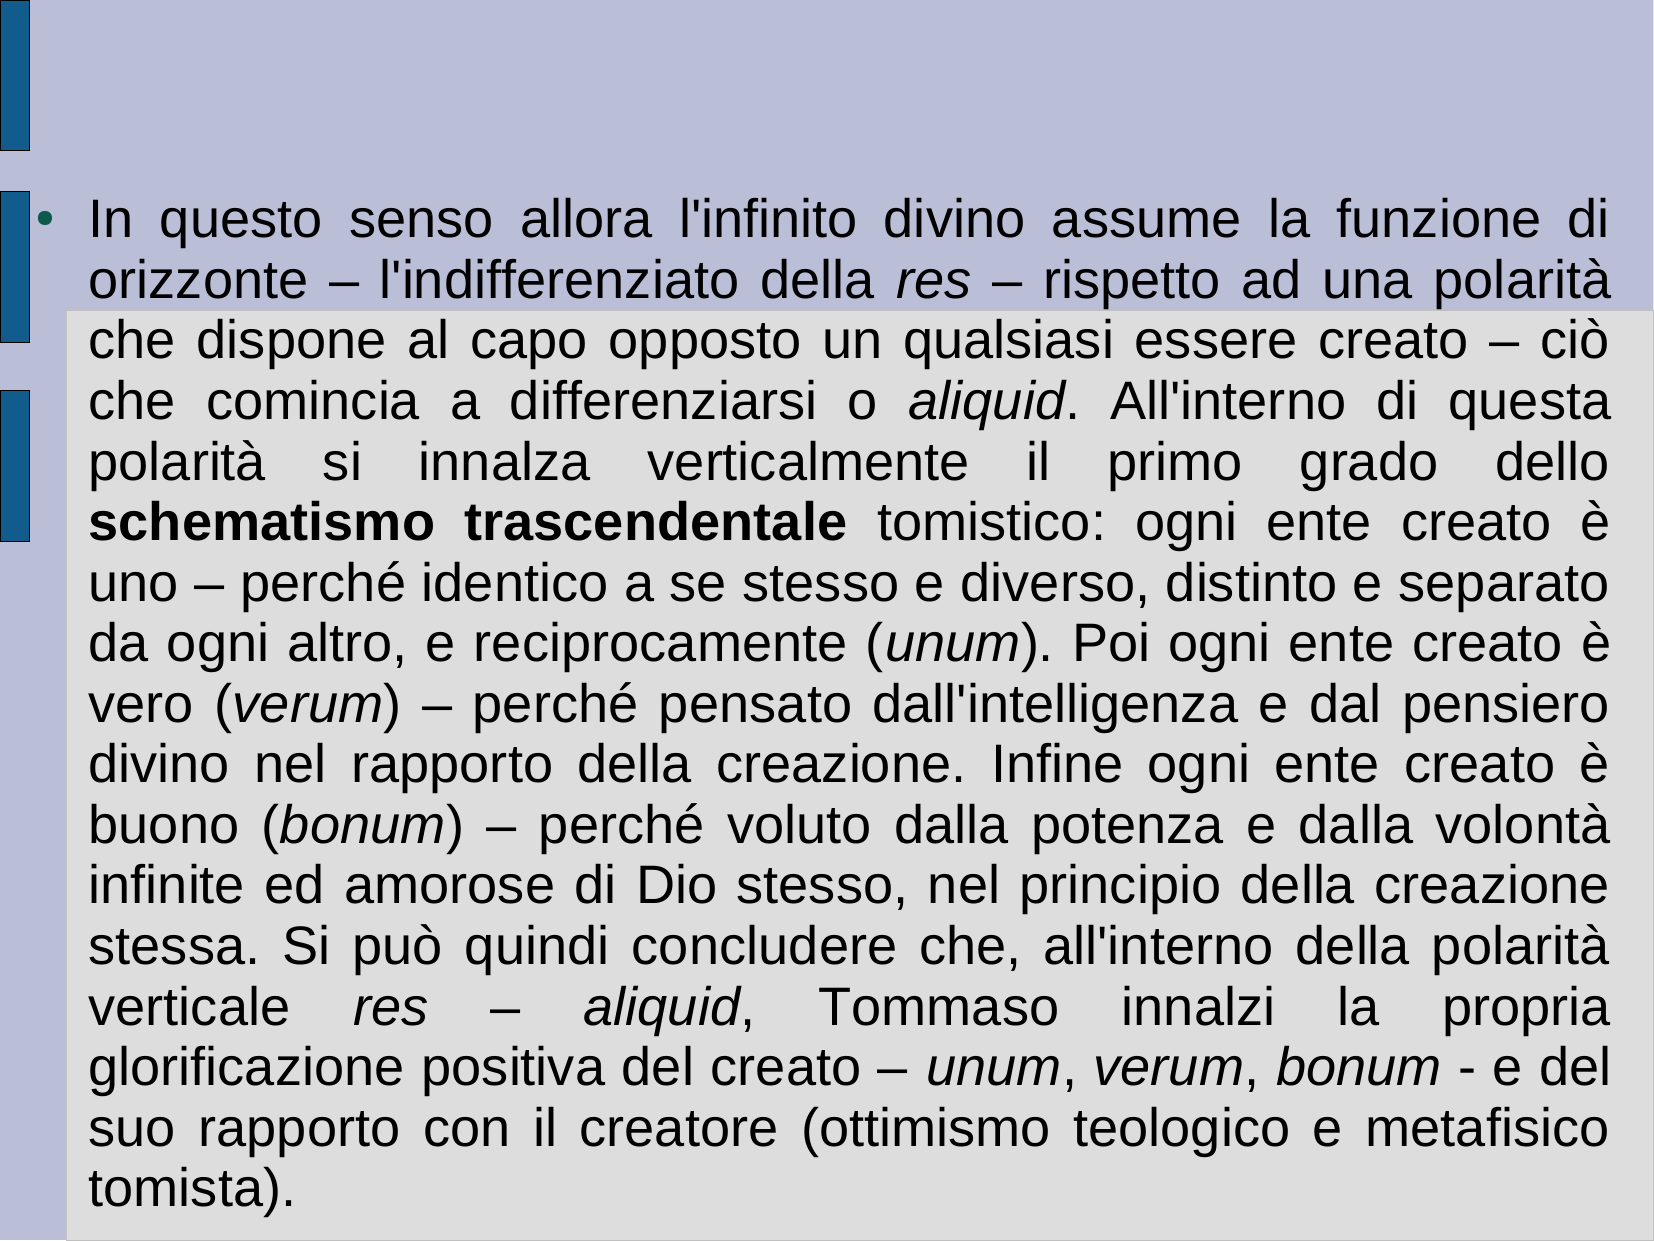

#
In questo senso allora l'infinito divino assume la funzione di orizzonte – l'indifferenziato della res – rispetto ad una polarità che dispone al capo opposto un qualsiasi essere creato – ciò che comincia a differenziarsi o aliquid. All'interno di questa polarità si innalza verticalmente il primo grado dello schematismo trascendentale tomistico: ogni ente creato è uno – perché identico a se stesso e diverso, distinto e separato da ogni altro, e reciprocamente (unum). Poi ogni ente creato è vero (verum) – perché pensato dall'intelligenza e dal pensiero divino nel rapporto della creazione. Infine ogni ente creato è buono (bonum) – perché voluto dalla potenza e dalla volontà infinite ed amorose di Dio stesso, nel principio della creazione stessa. Si può quindi concludere che, all'interno della polarità verticale res – aliquid, Tommaso innalzi la propria glorificazione positiva del creato – unum, verum, bonum - e del suo rapporto con il creatore (ottimismo teologico e metafisico tomista).